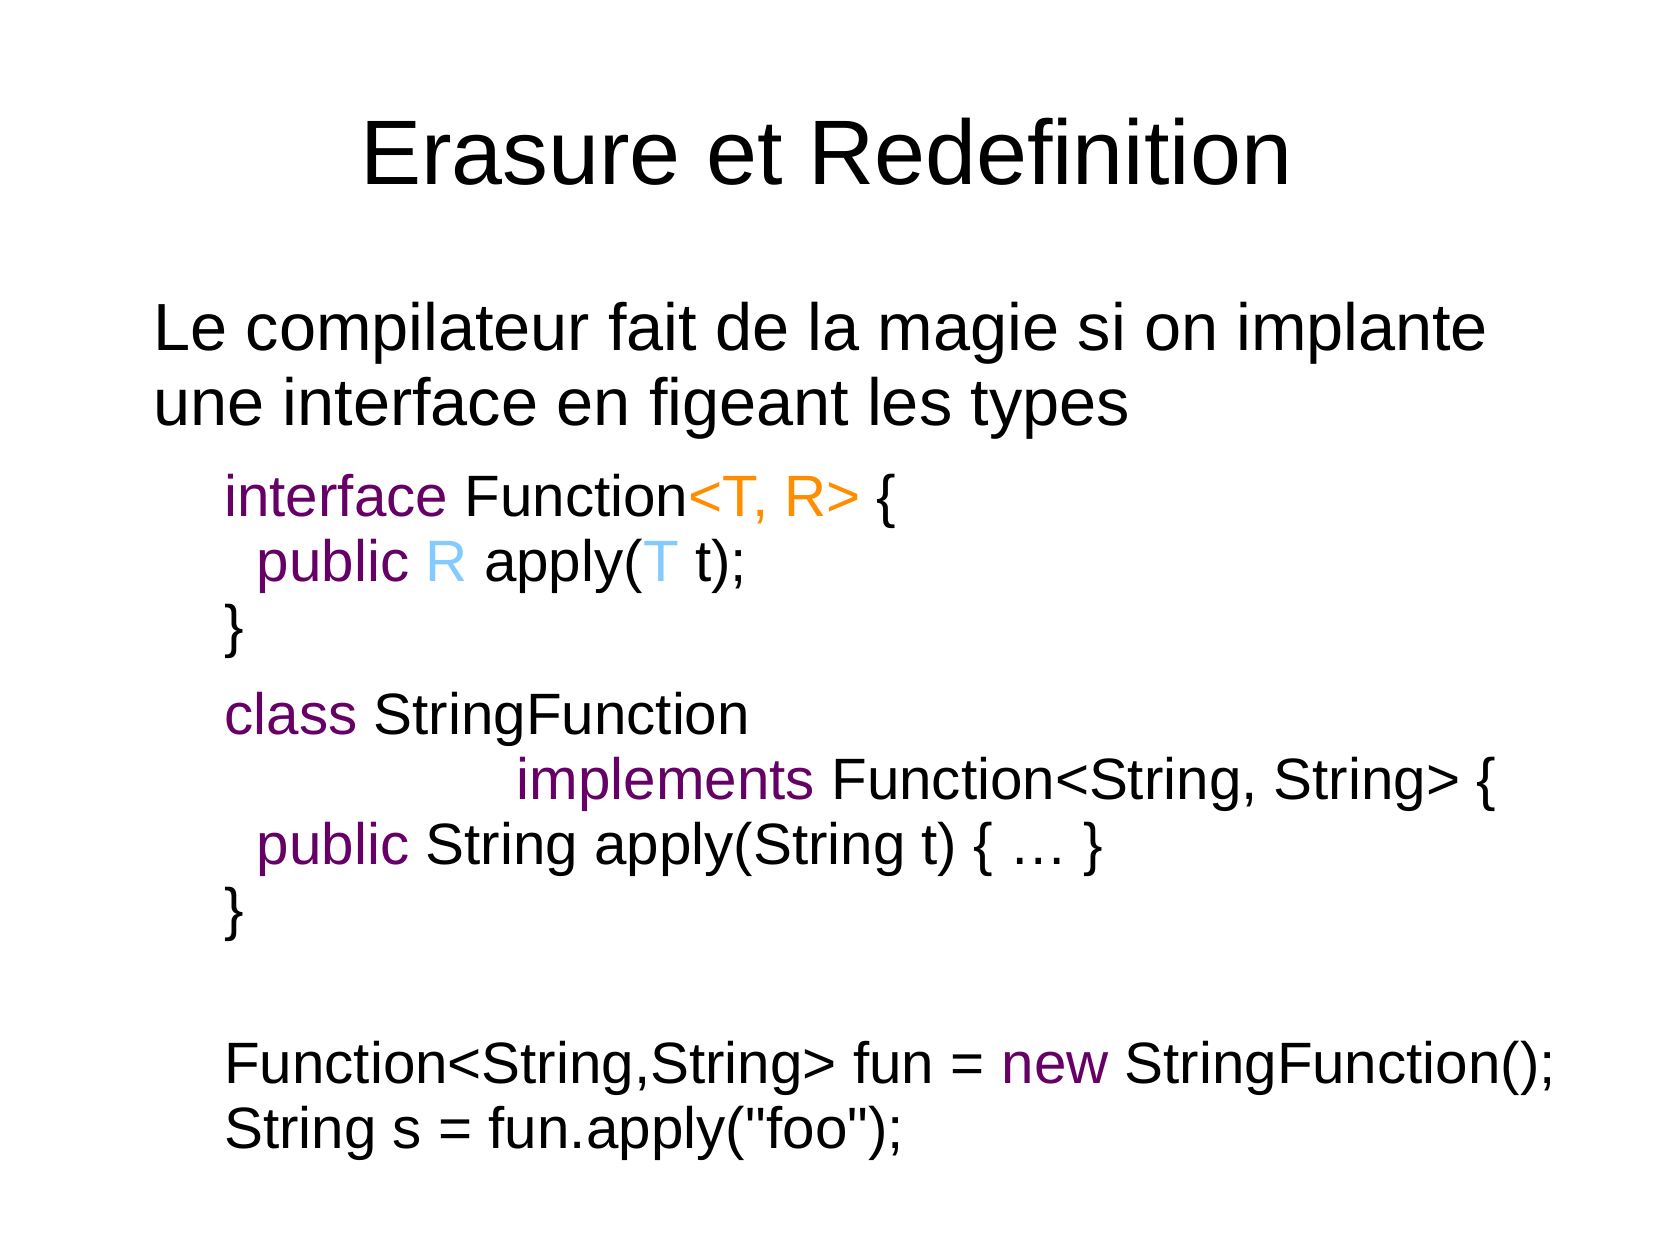

# Erasure et Redefinition
Le compilateur fait de la magie si on implante une interface en figeant les types
interface Function<T, R> {
 public R apply(T t);
}
class StringFunction
 implements Function<String, String> {
 public String apply(String t) { … }
}
Function<String,String> fun = new StringFunction();
String s = fun.apply("foo");